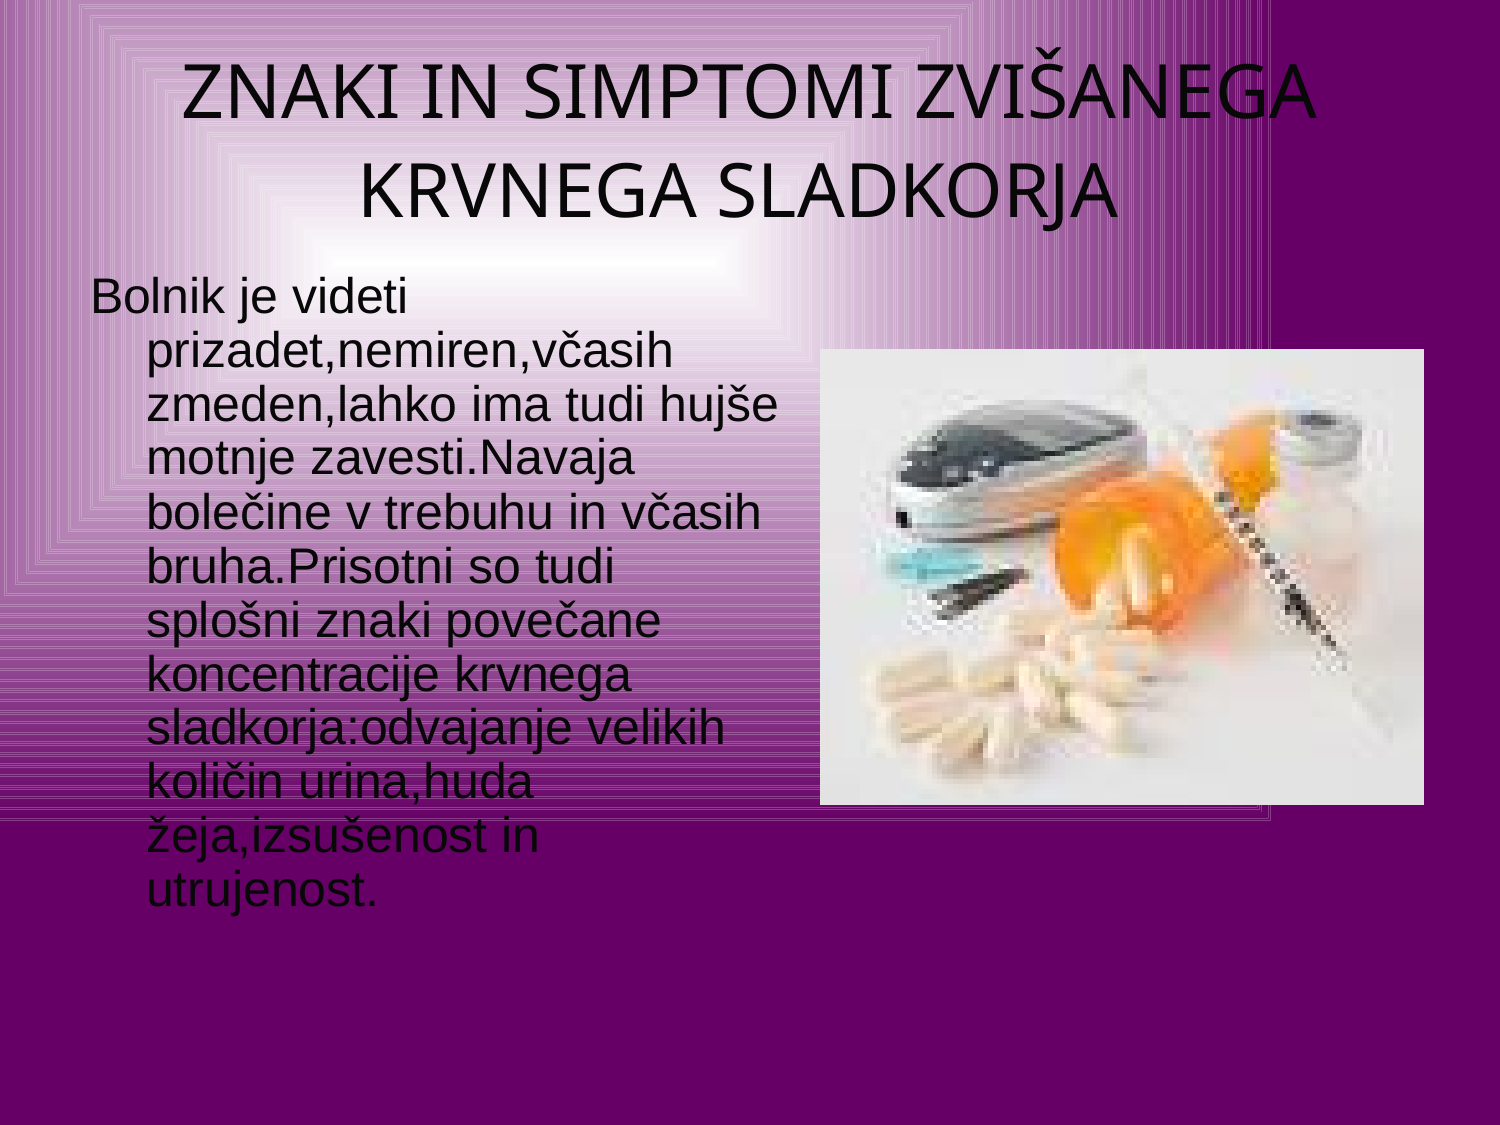

# ZNAKI IN SIMPTOMI ZVIŠANEGA KRVNEGA SLADKORJA
Bolnik je videti prizadet,nemiren,včasih zmeden,lahko ima tudi hujše motnje zavesti.Navaja bolečine v trebuhu in včasih bruha.Prisotni so tudi splošni znaki povečane koncentracije krvnega sladkorja:odvajanje velikih količin urina,huda žeja,izsušenost in utrujenost.